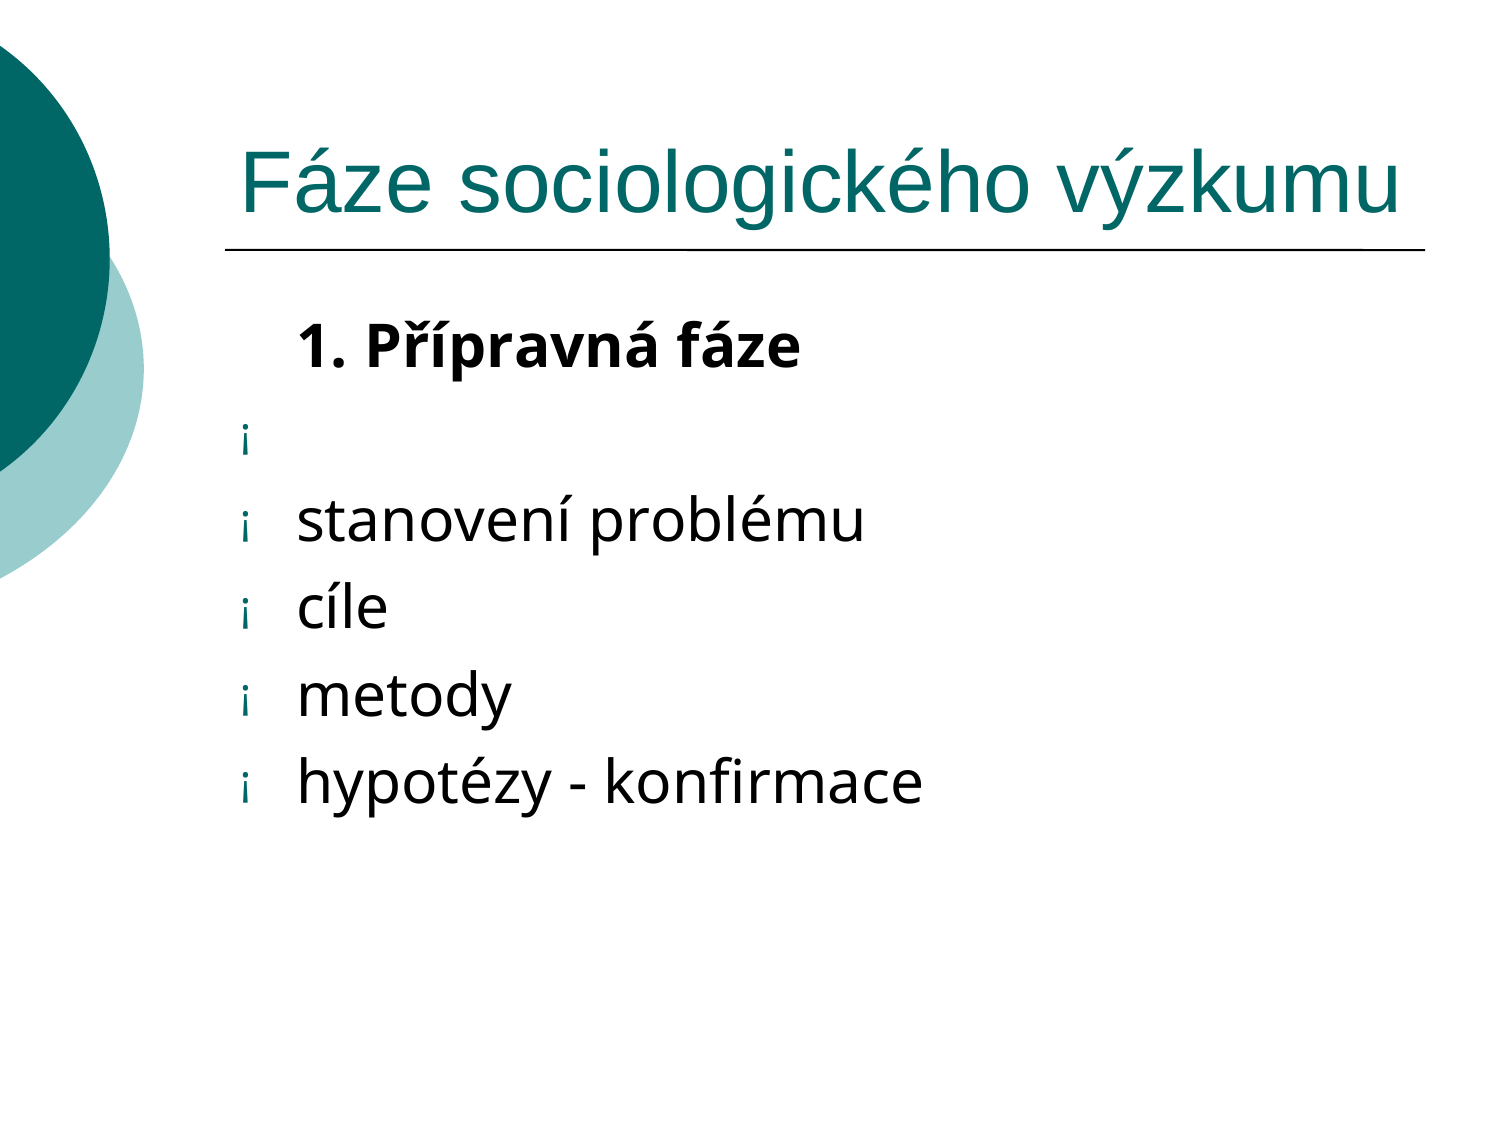

# Fáze sociologického výzkumu
1. Přípravná fáze
stanovení problému
cíle
metody
hypotézy - konfirmace